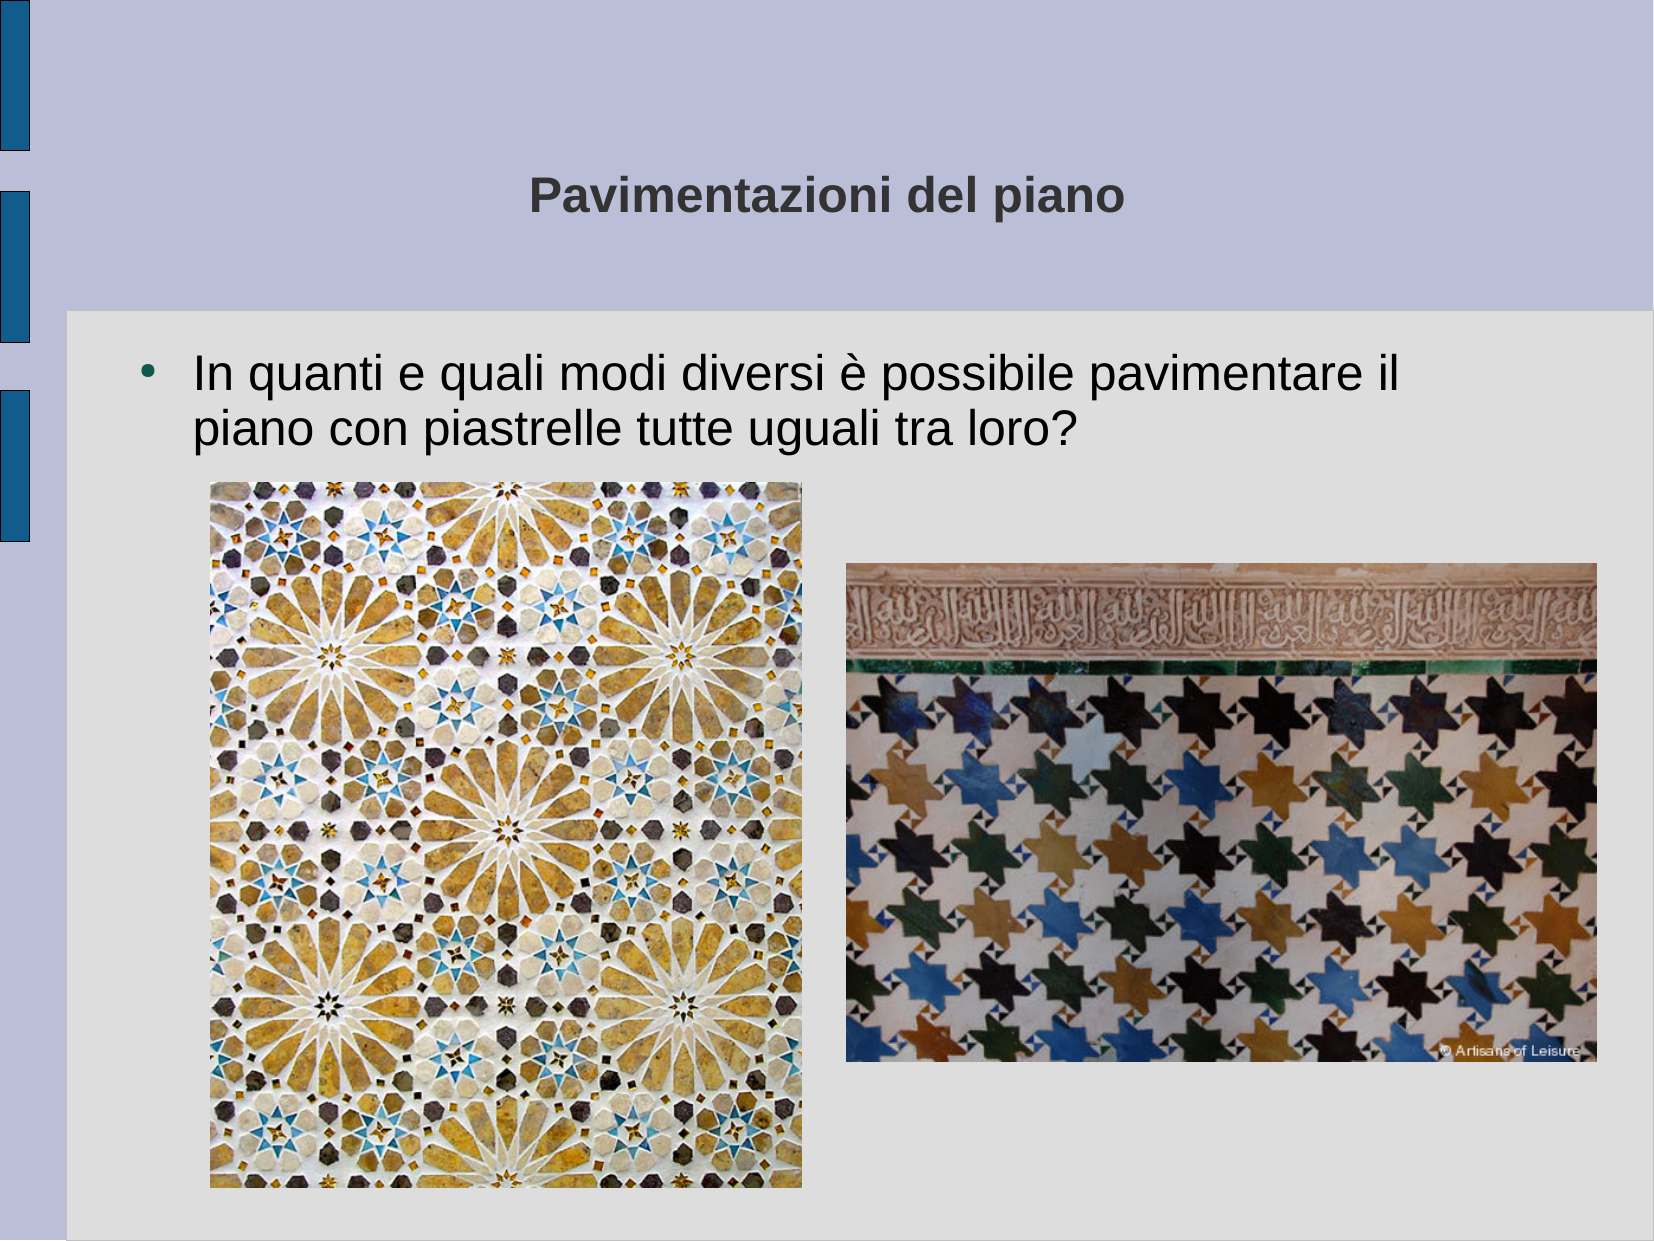

# Pavimentazioni del piano
In quanti e quali modi diversi è possibile pavimentare il piano con piastrelle tutte uguali tra loro?